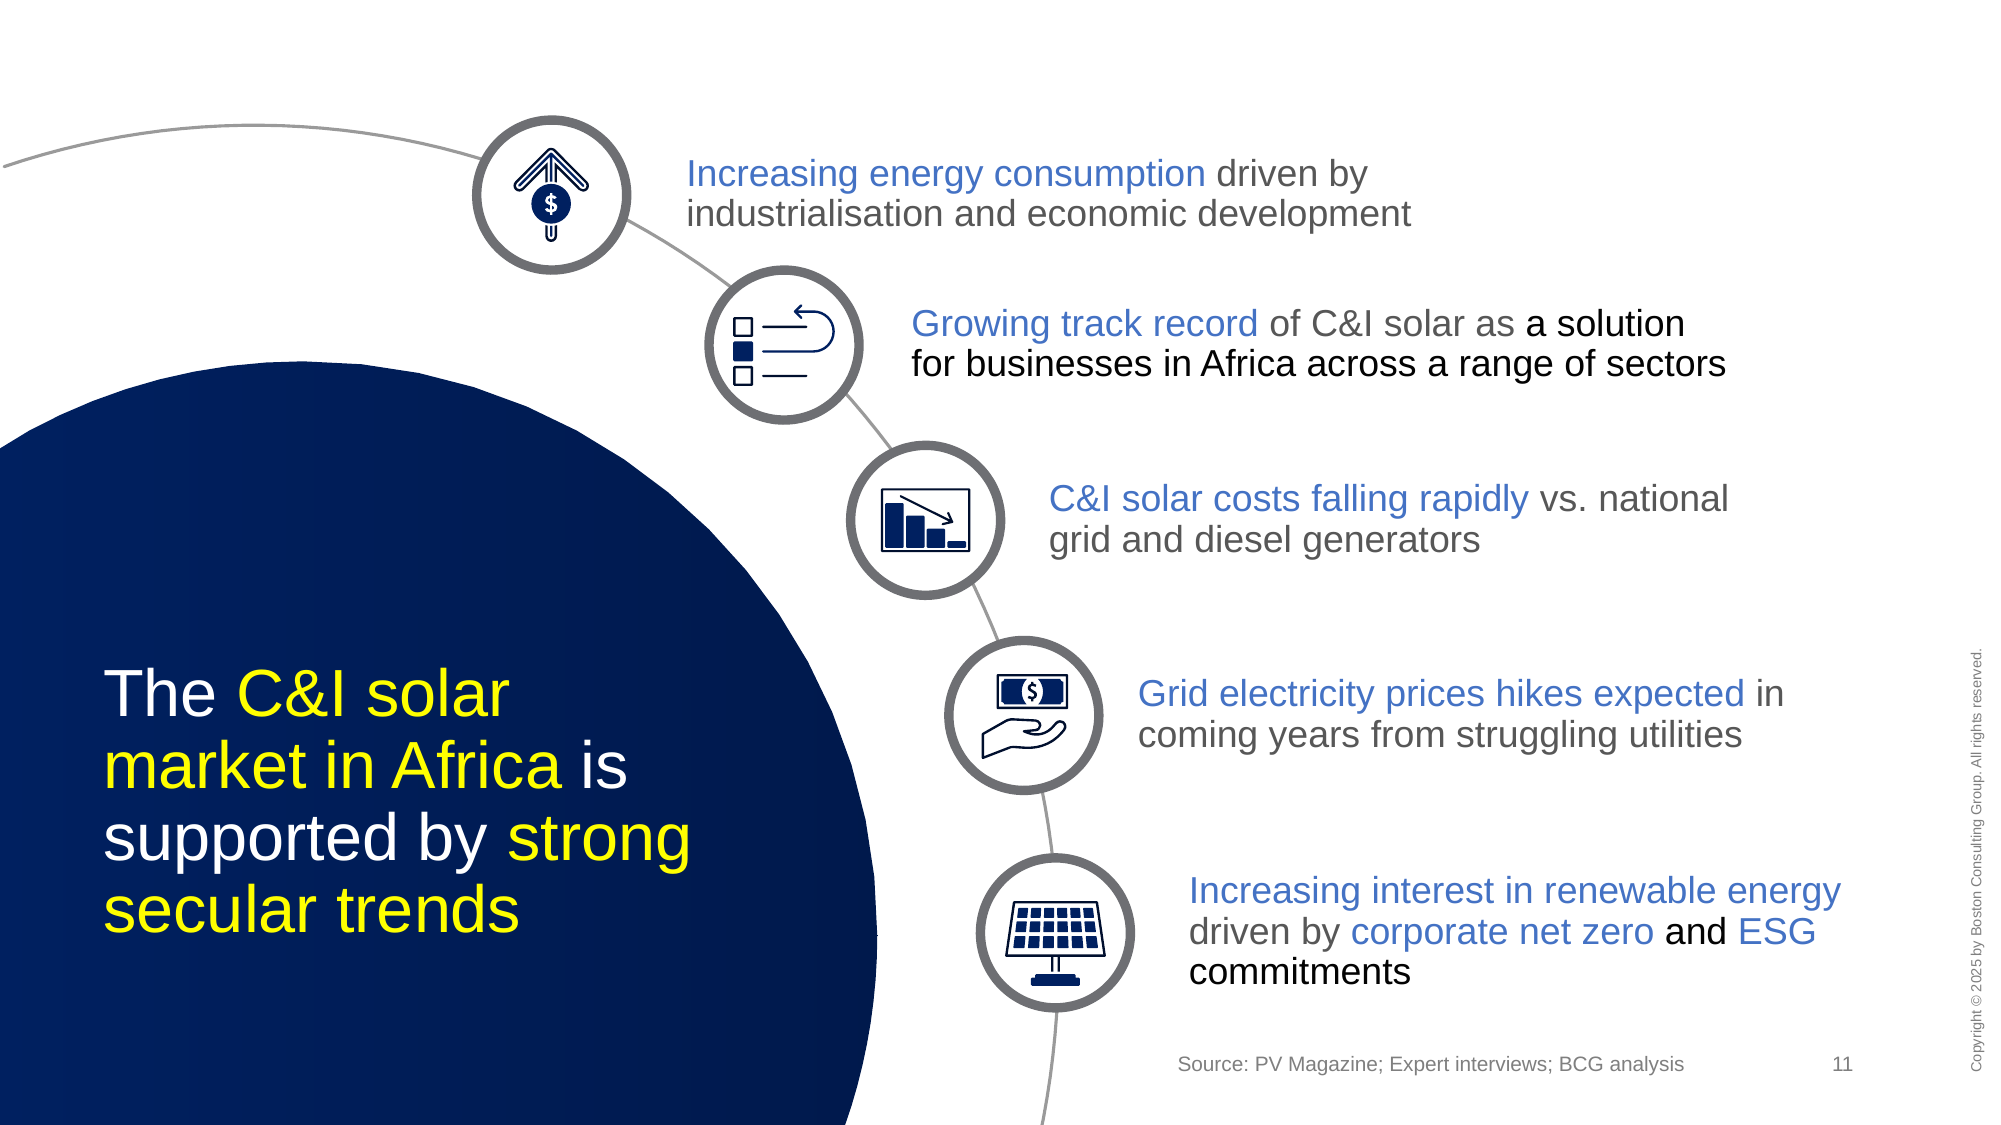

Increasing energy consumption driven by industrialisation and economic development
Growing track record of C&I solar as a solution for businesses in Africa across a range of sectors
C&I solar costs falling rapidly vs. national grid and diesel generators
The C&I solar market in Africa is supported by strong secular trends
Grid electricity prices hikes expected in coming years from struggling utilities
Increasing interest in renewable energy driven by corporate net zero and ESG commitments
Source: PV Magazine; Expert interviews; BCG analysis